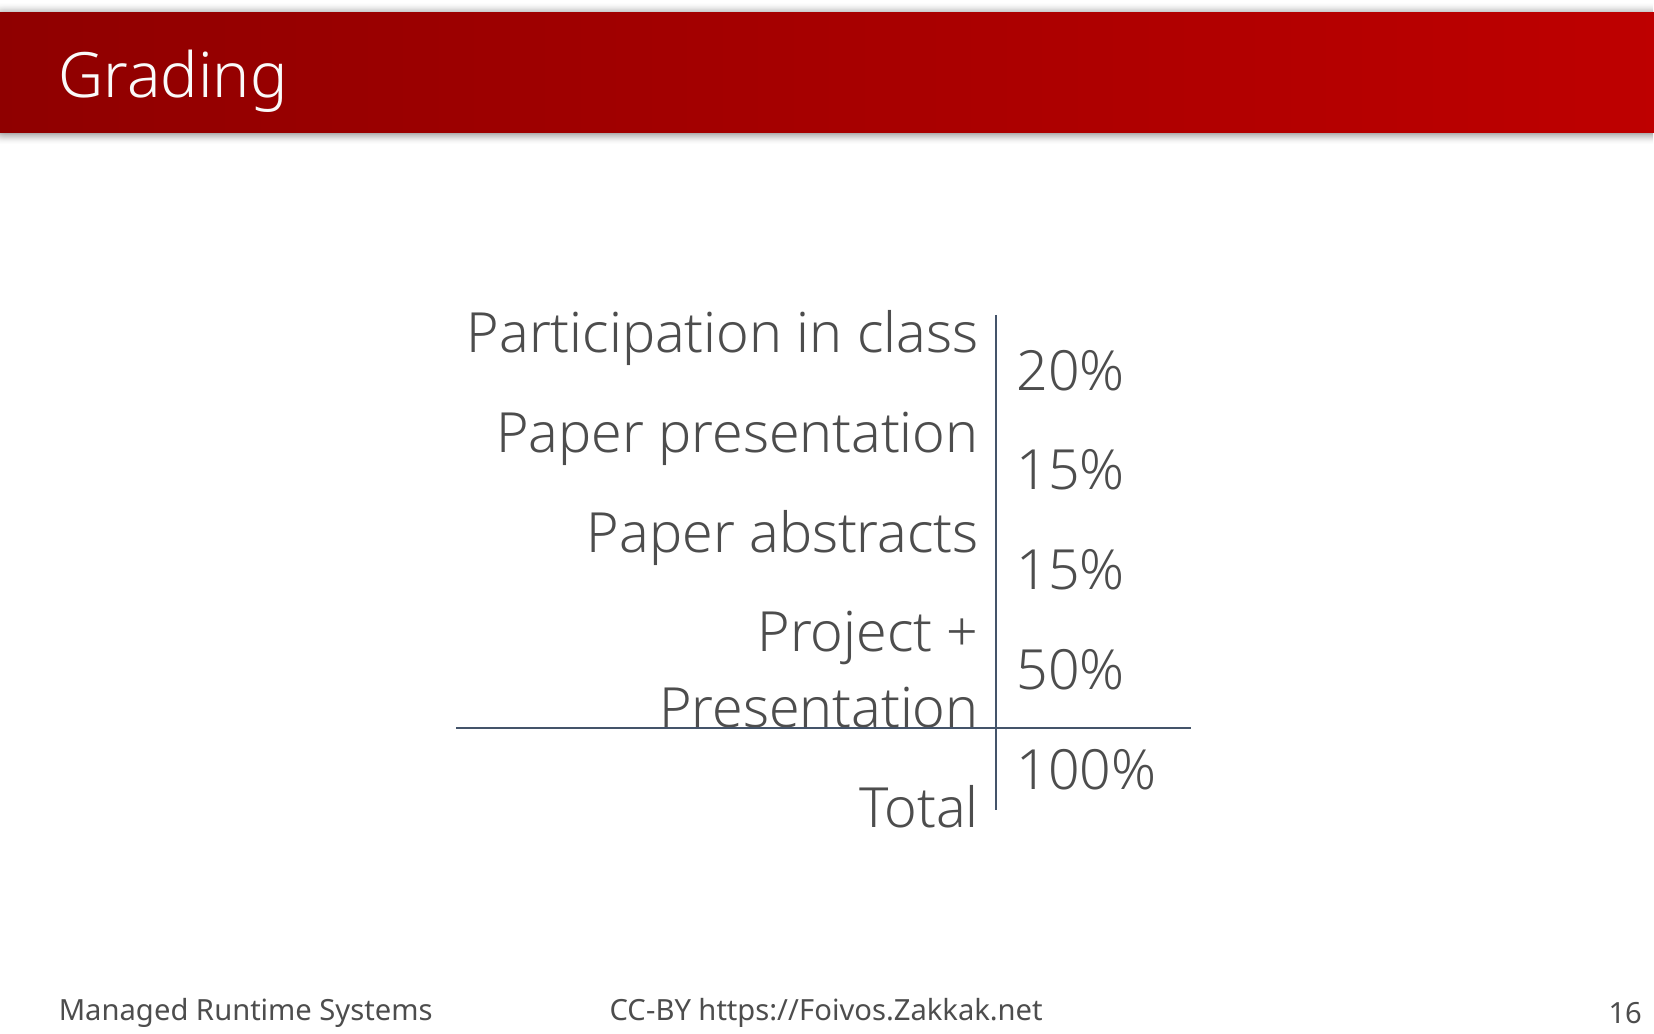

# Grading
Participation in class
Paper presentation
Paper abstracts
Project + Presentation
Total
20%
15%
15%
50%
100%
Managed Runtime Systems
CC-BY https://Foivos.Zakkak.net
16